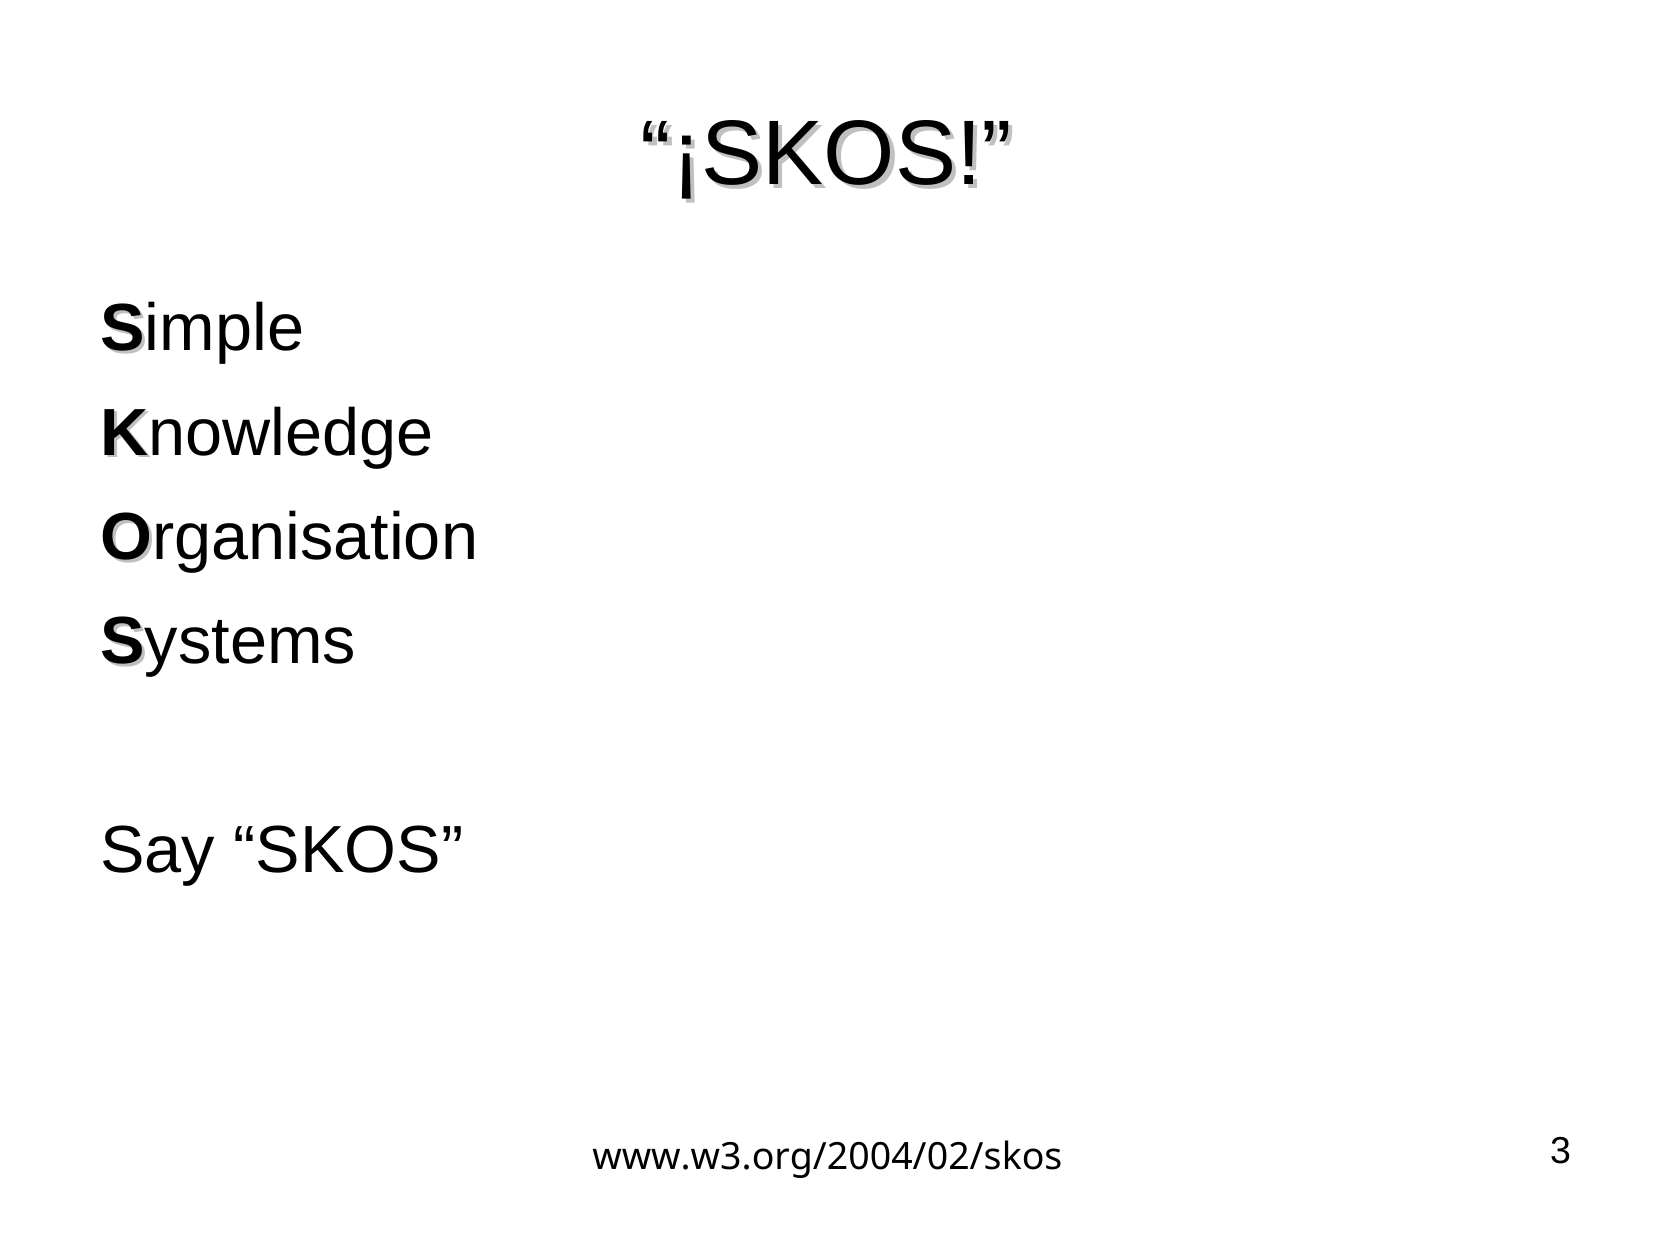

# “¡SKOS!”
Simple
Knowledge
Organisation
Systems
Say “SKOS”
www.w3.org/2004/02/skos
3